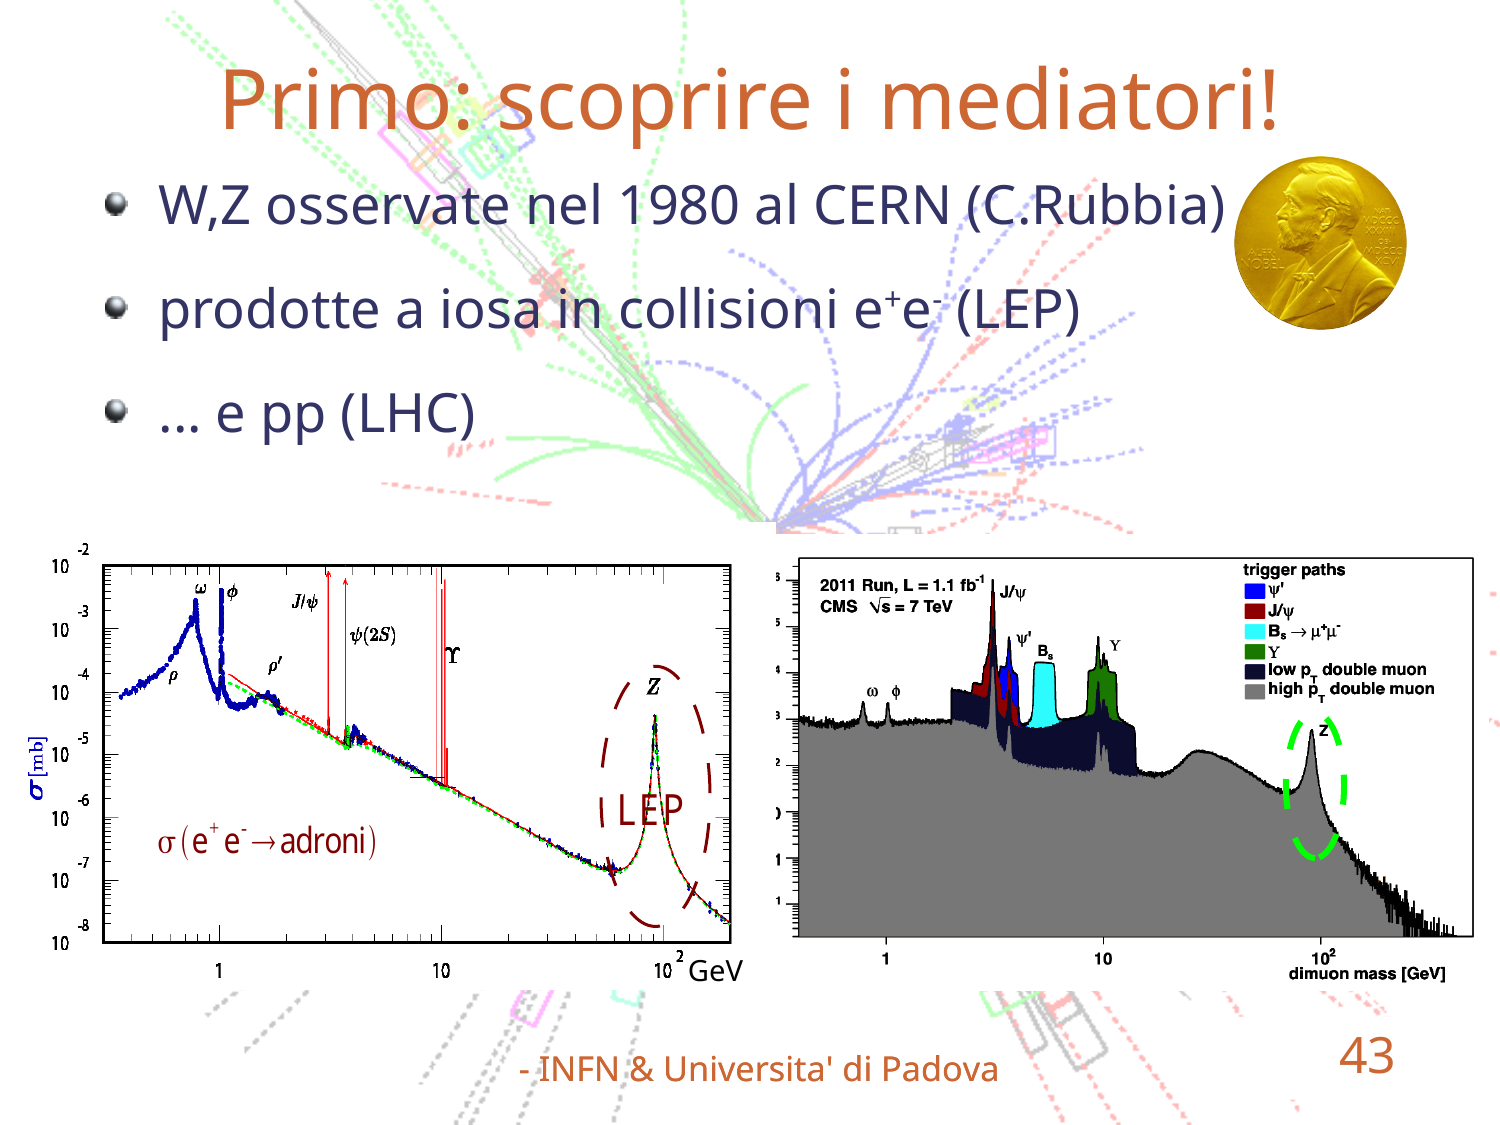

Primo: scoprire i mediatori!
# W,Z osservate nel 1980 al CERN (C.Rubbia)
prodotte a iosa in collisioni e+e- (LEP)
... e pp (LHC)
GeV